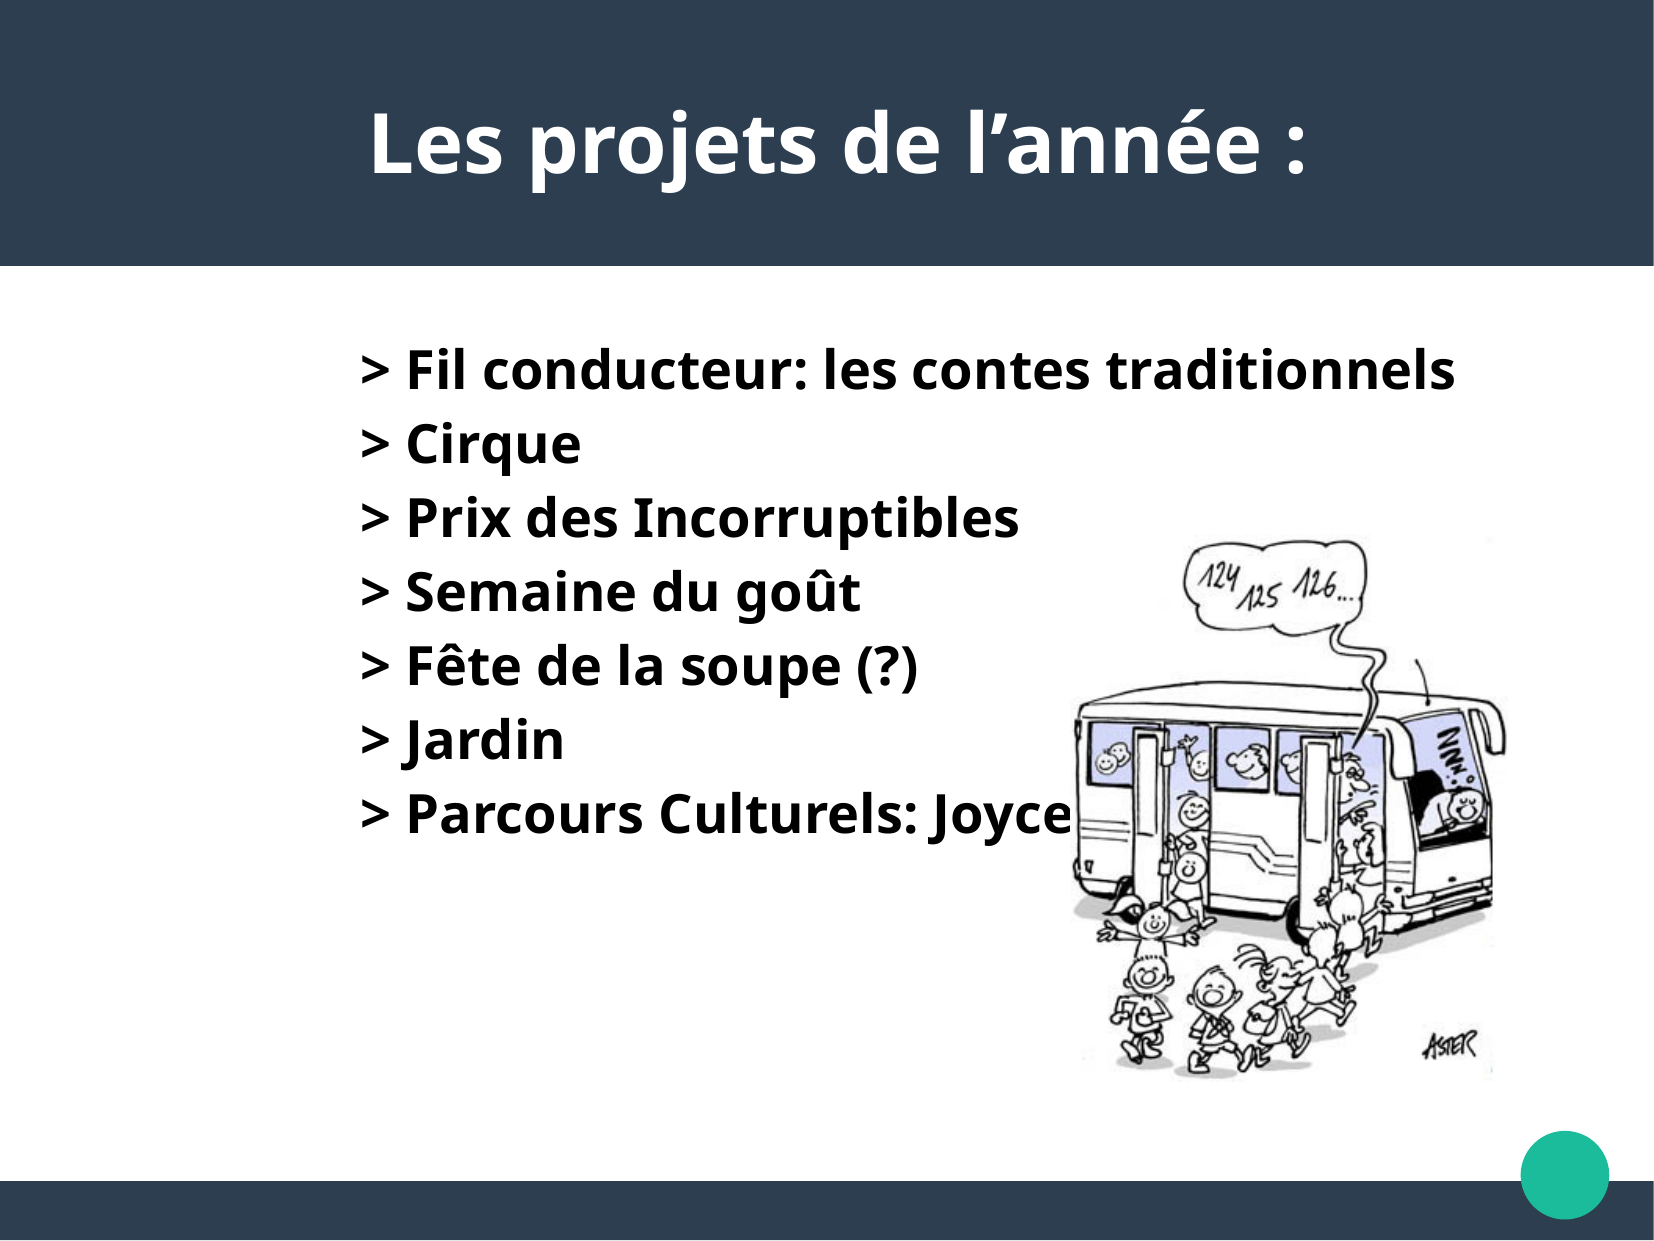

# Les projets de l’année :
> Fil conducteur: les contes traditionnels
> Cirque
> Prix des Incorruptibles
> Semaine du goût
> Fête de la soupe (?)
> Jardin
> Parcours Culturels: Joyce Tapé